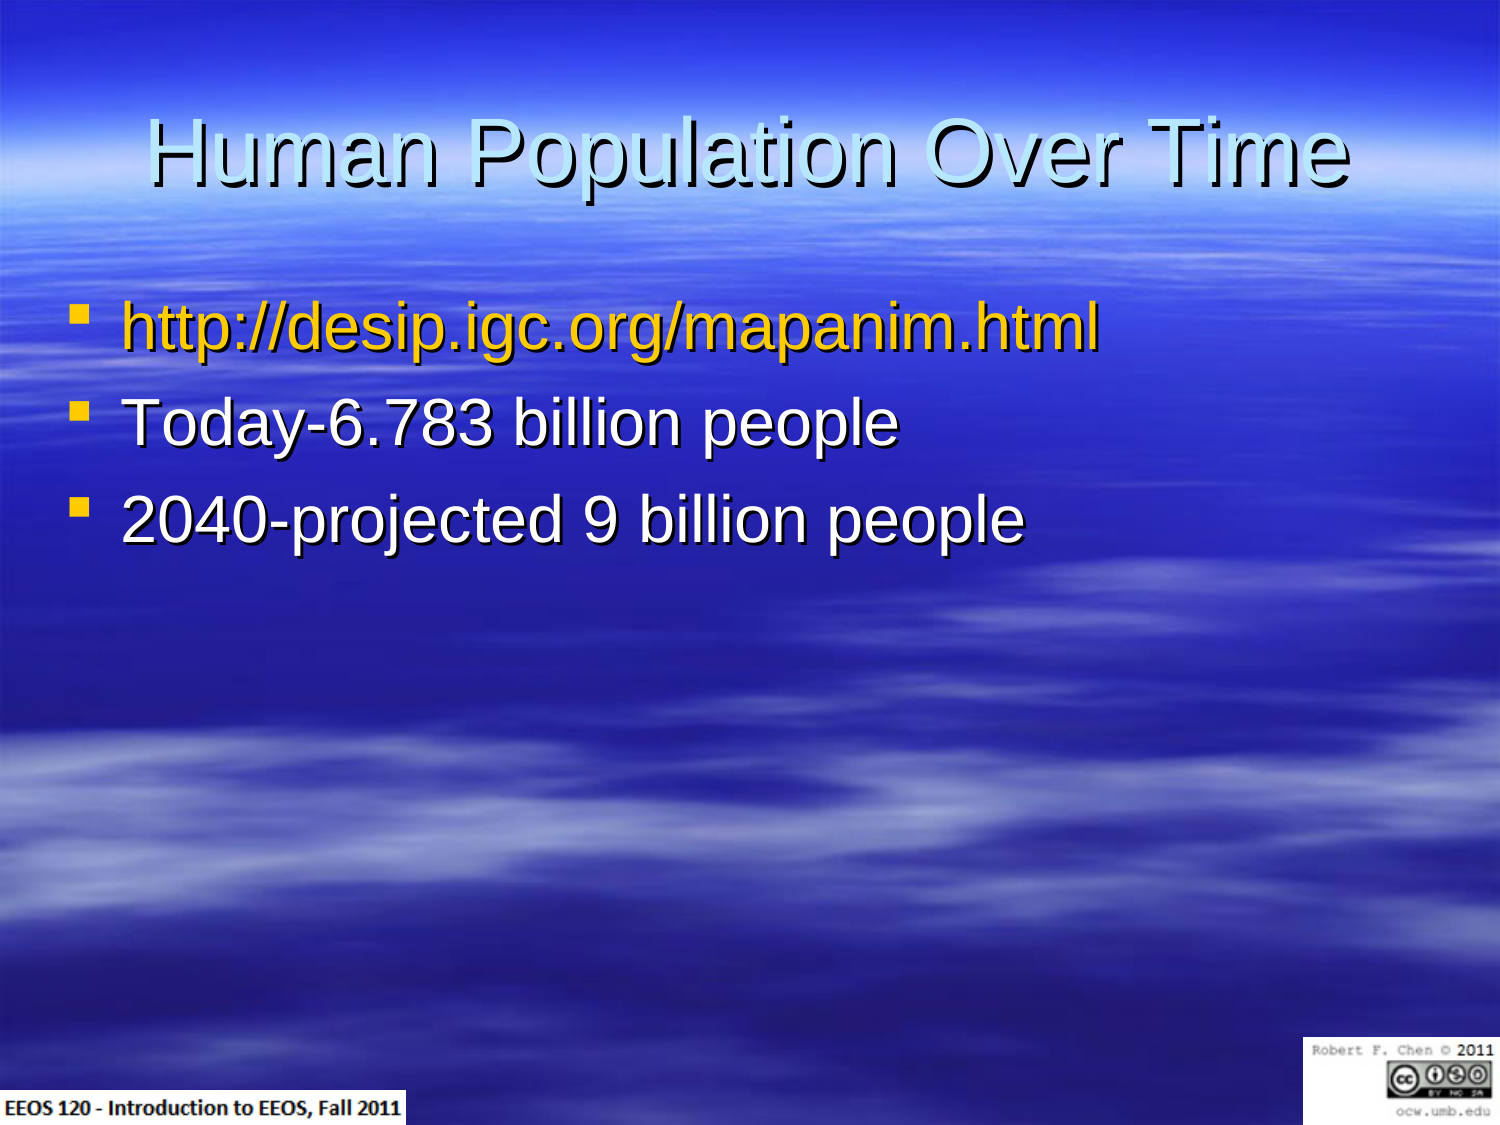

# Human Population Over Time
http://desip.igc.org/mapanim.html
Today-6.783 billion people
2040-projected 9 billion people